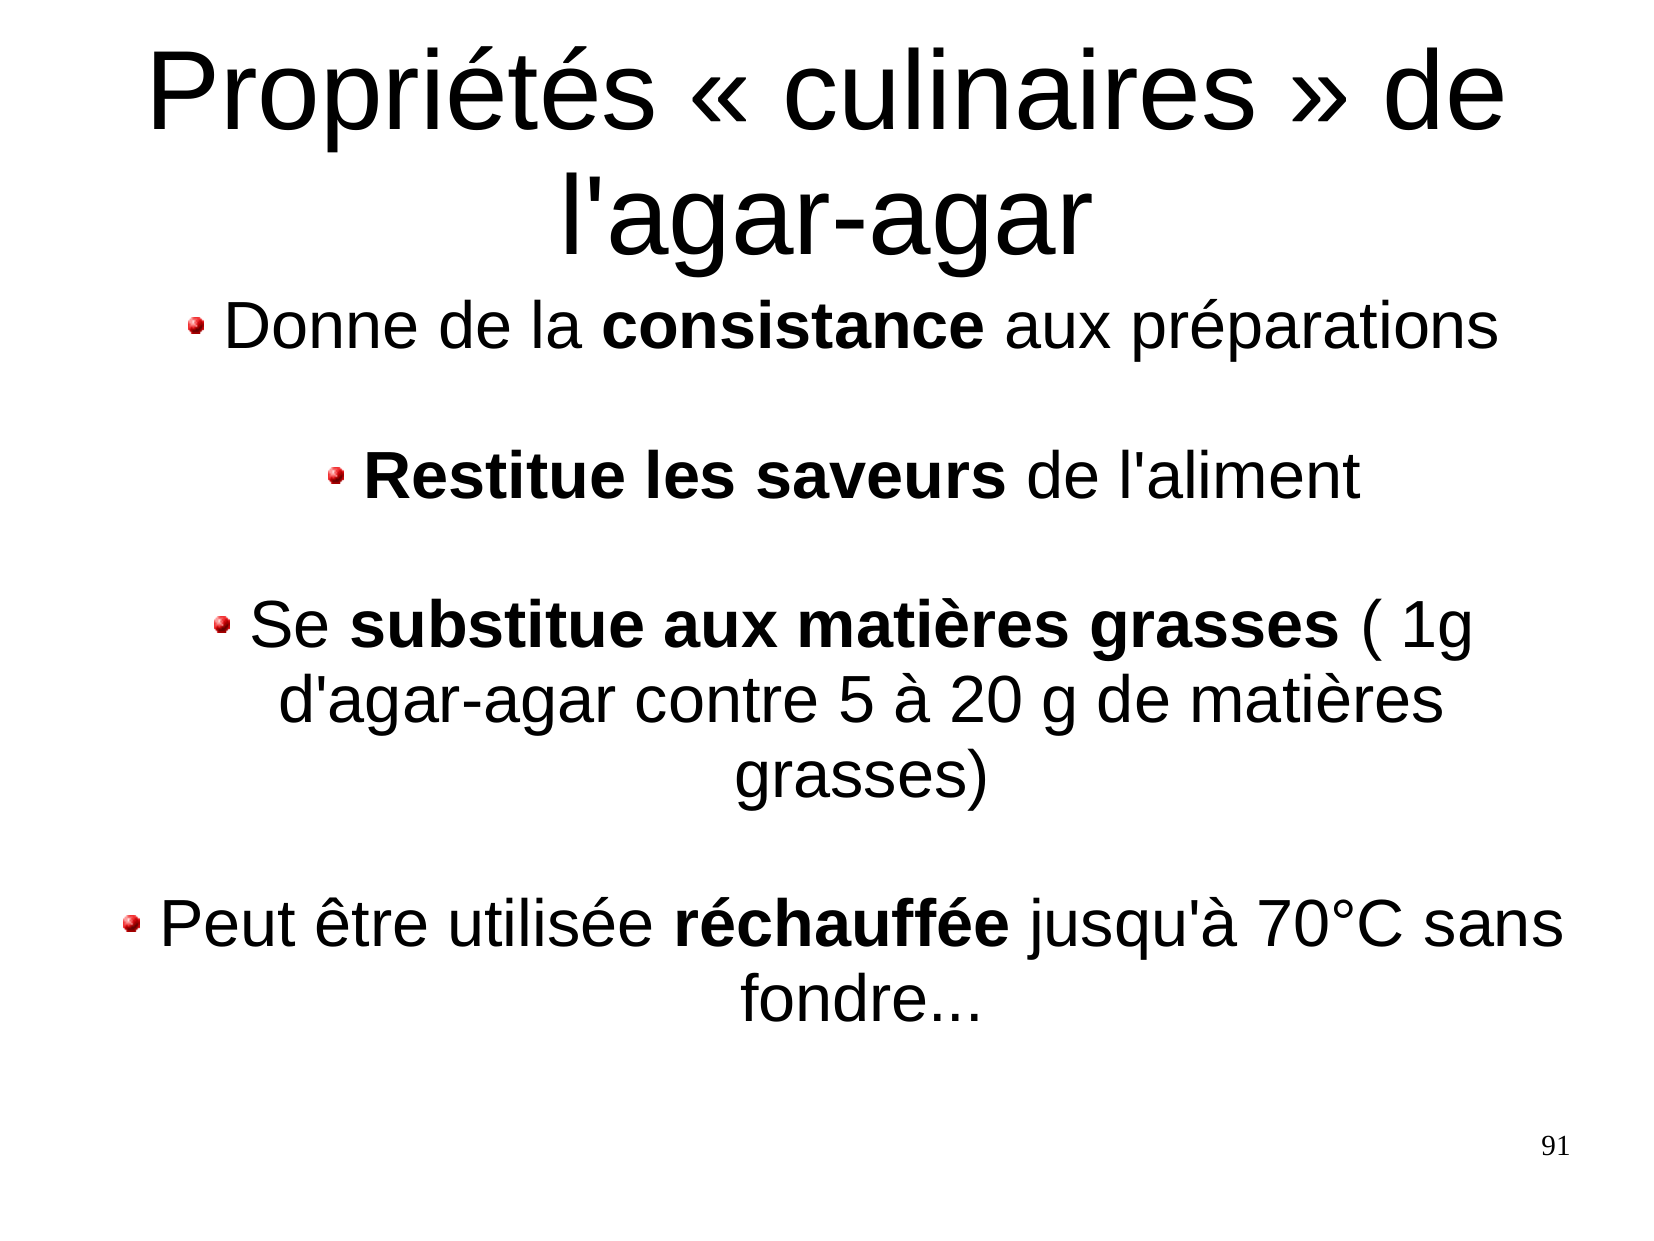

# Propriétés « culinaires » de l'agar-agar
Donne de la consistance aux préparations
Restitue les saveurs de l'aliment
Se substitue aux matières grasses ( 1g d'agar-agar contre 5 à 20 g de matières grasses)
Peut être utilisée réchauffée jusqu'à 70°C sans fondre...
91